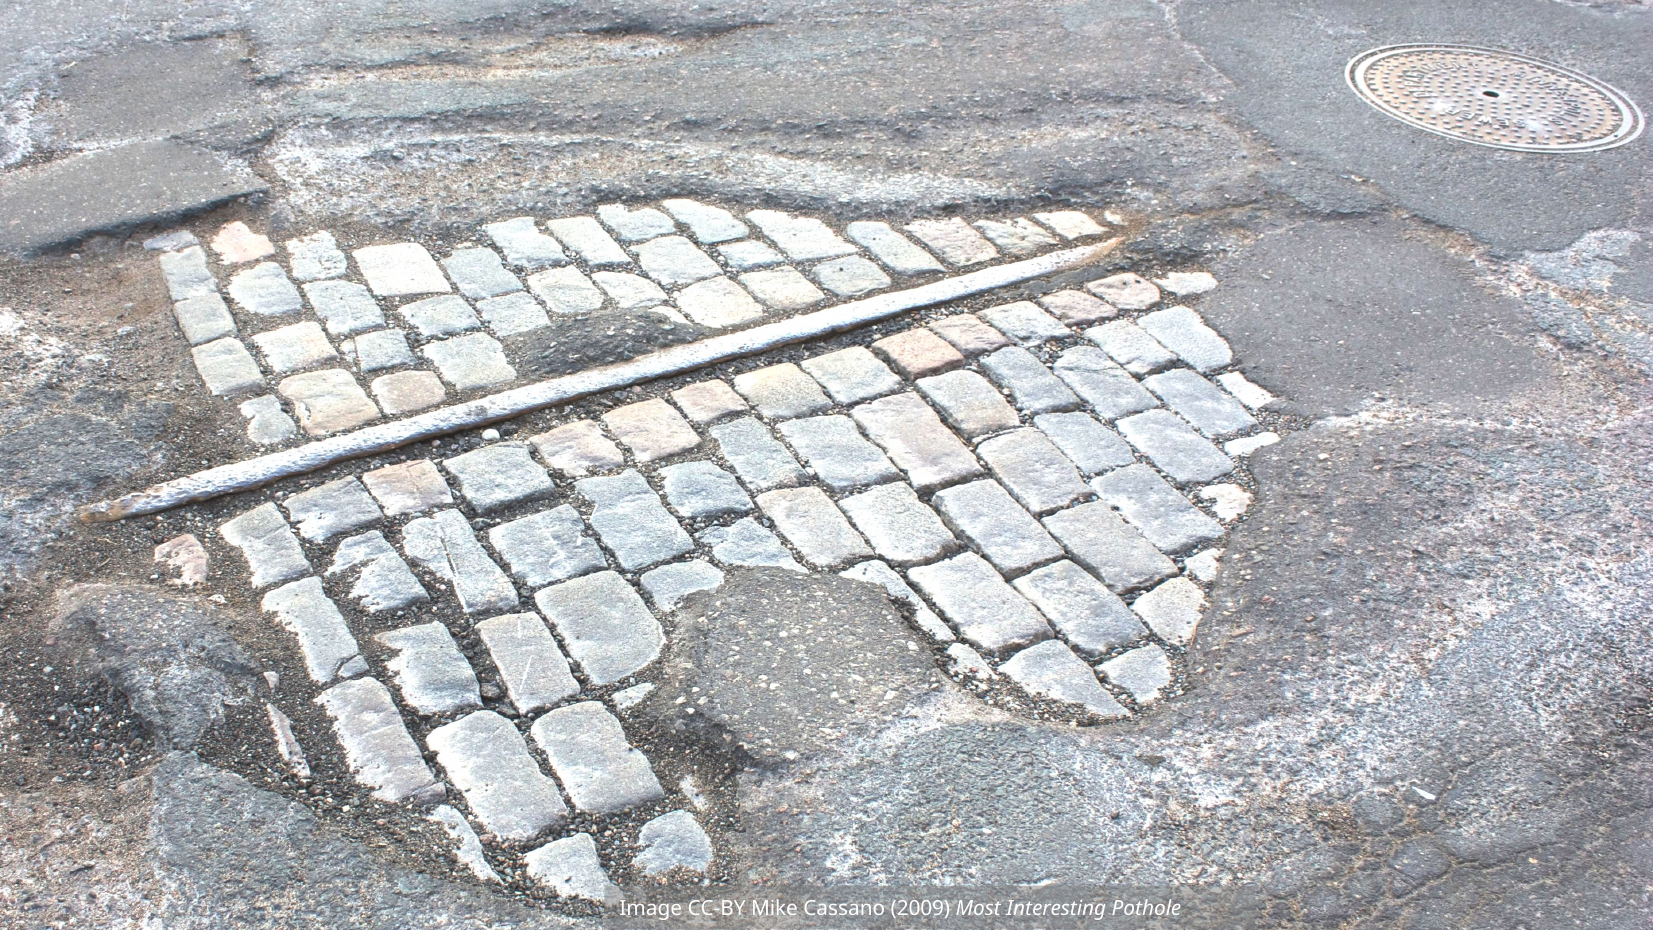

Image CC-BY Mike Cassano (2009) Most Interesting Pothole
14
Sciencing and Philosophizing on Threads in Systems Thinking
June 2023